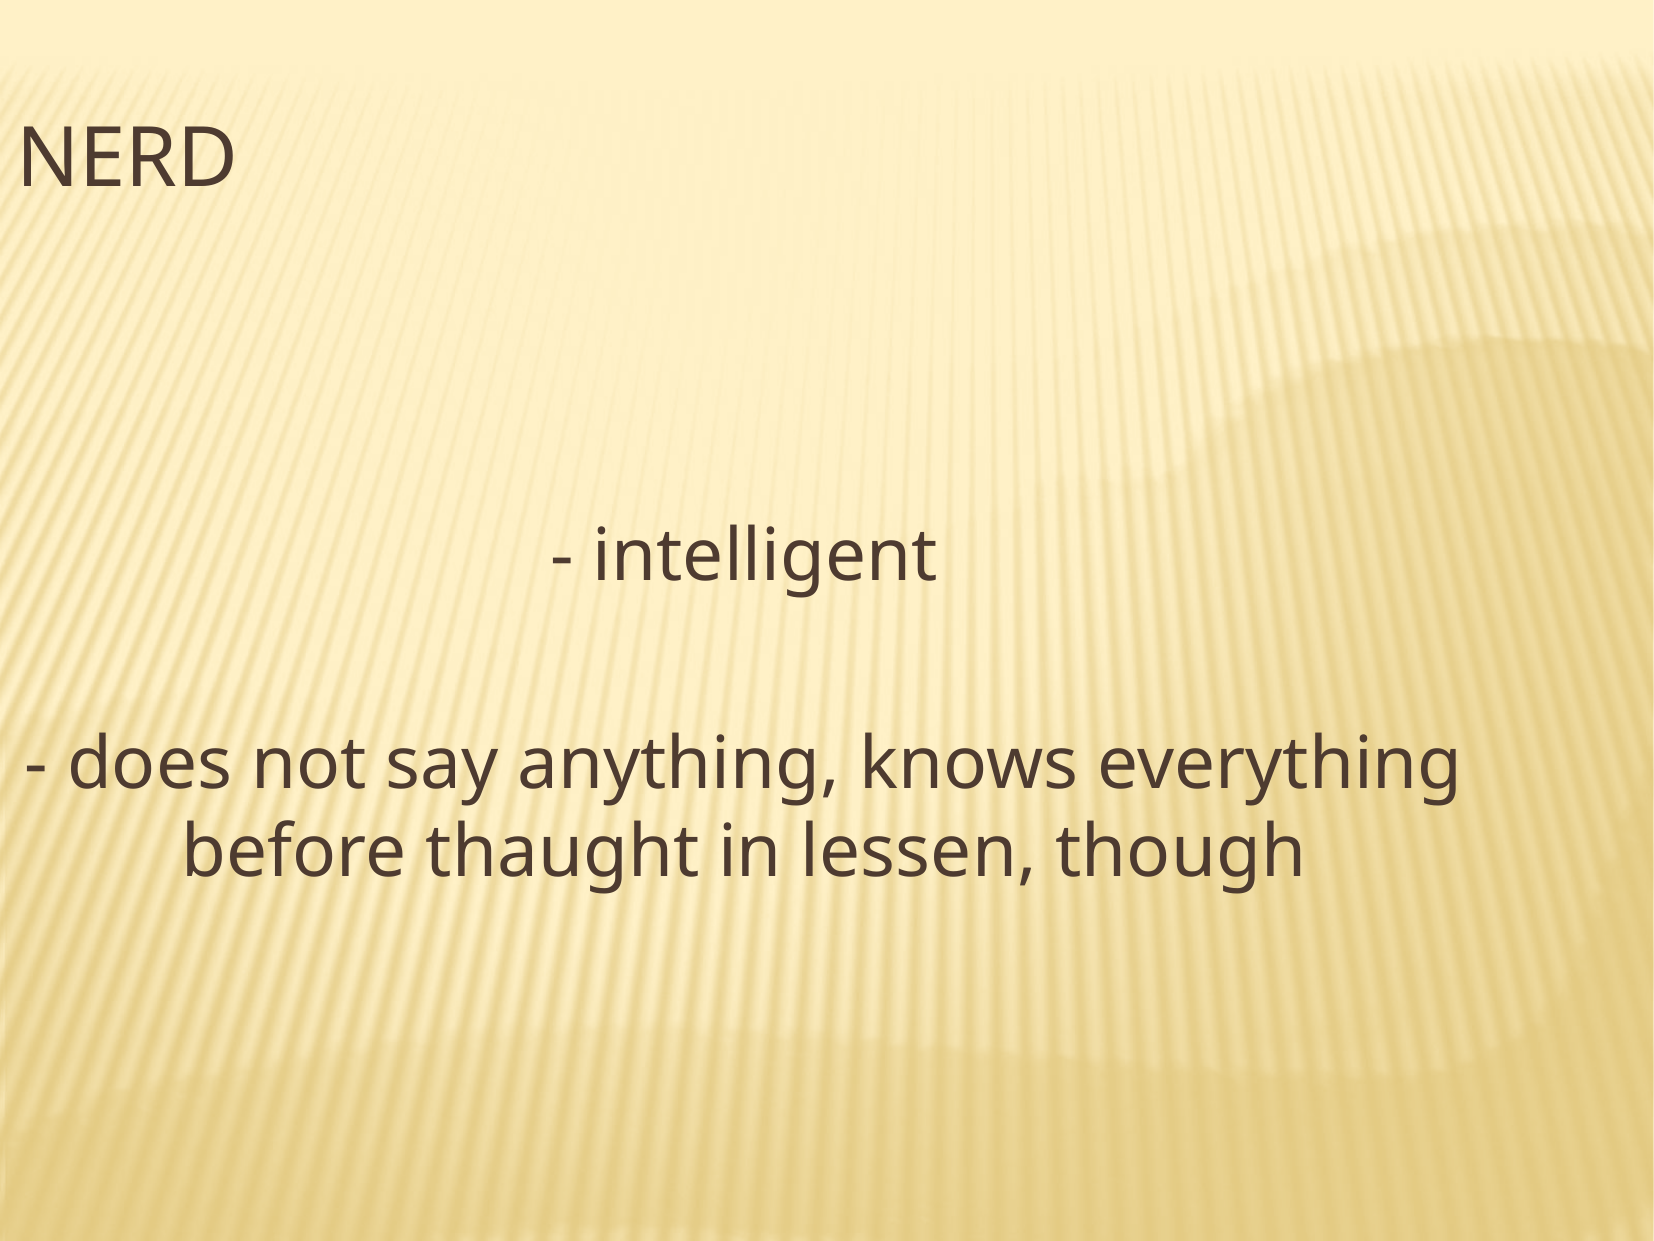

# Nerd
- intelligent
- does not say anything, knows everything before thaught in lessen, though